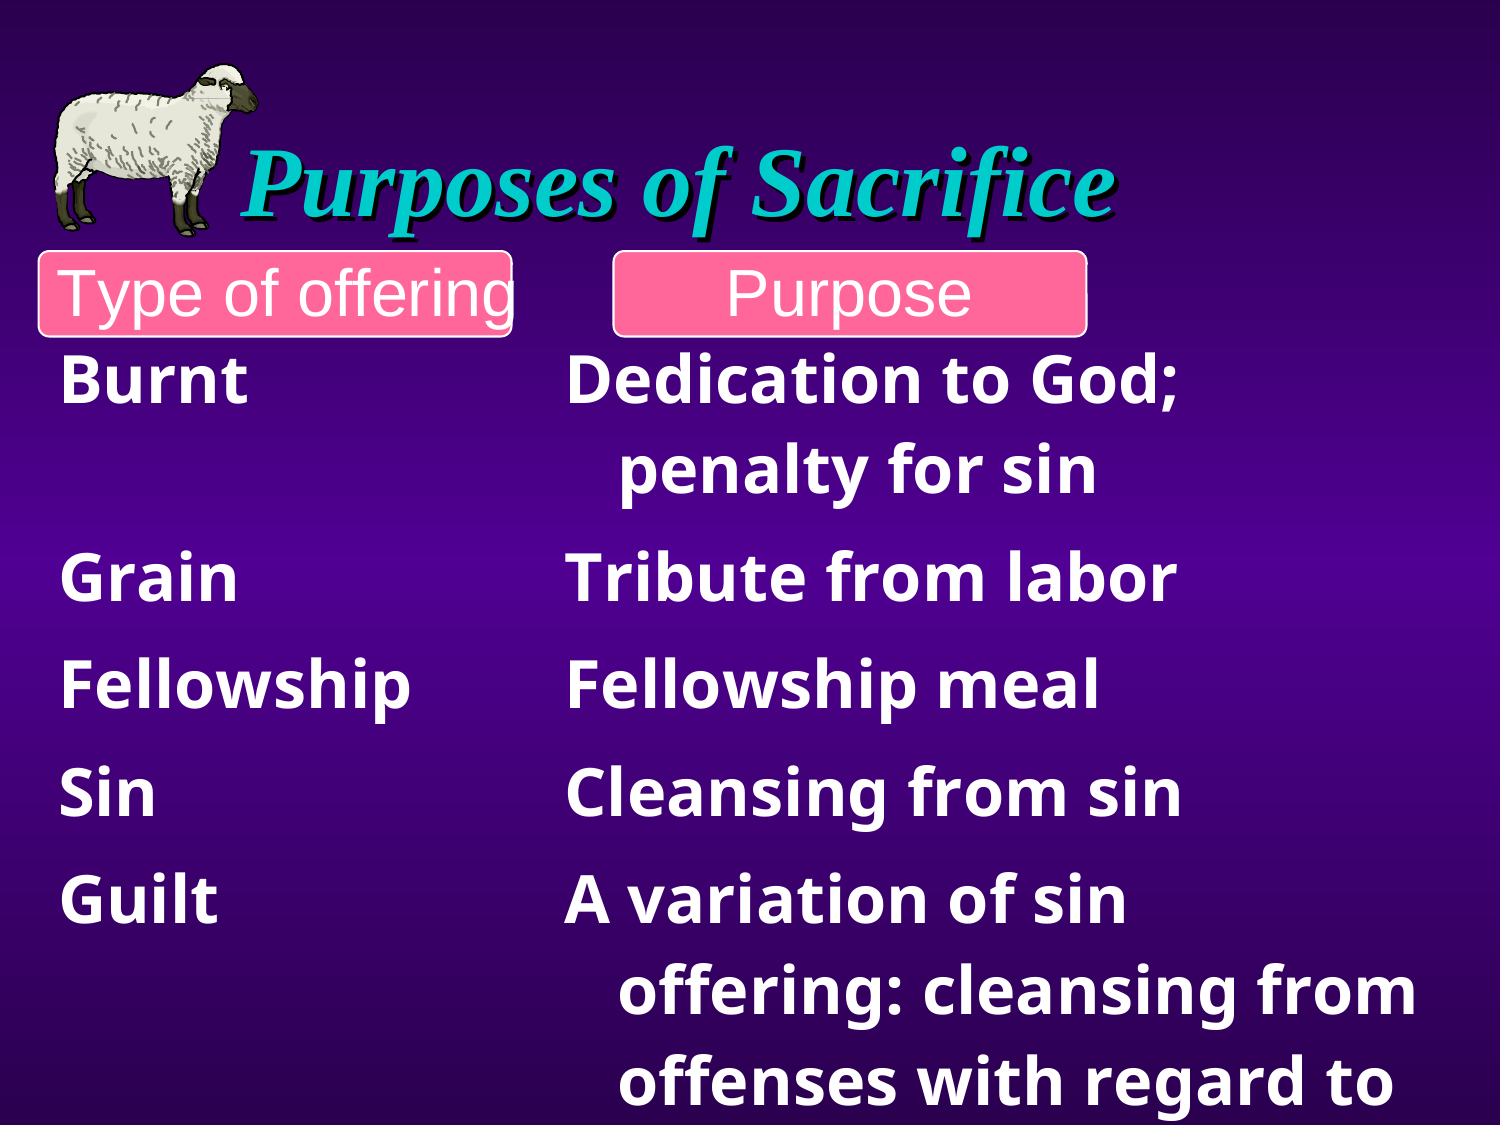

# Purposes of Sacrifice
Type of offering
Purpose
Burnt
Grain
Fellowship
Sin
Guilt
Dedication to God; penalty for sin
Tribute from labor
Fellowship meal
Cleansing from sin
A variation of sin offering: cleansing from offenses with regard to holy things